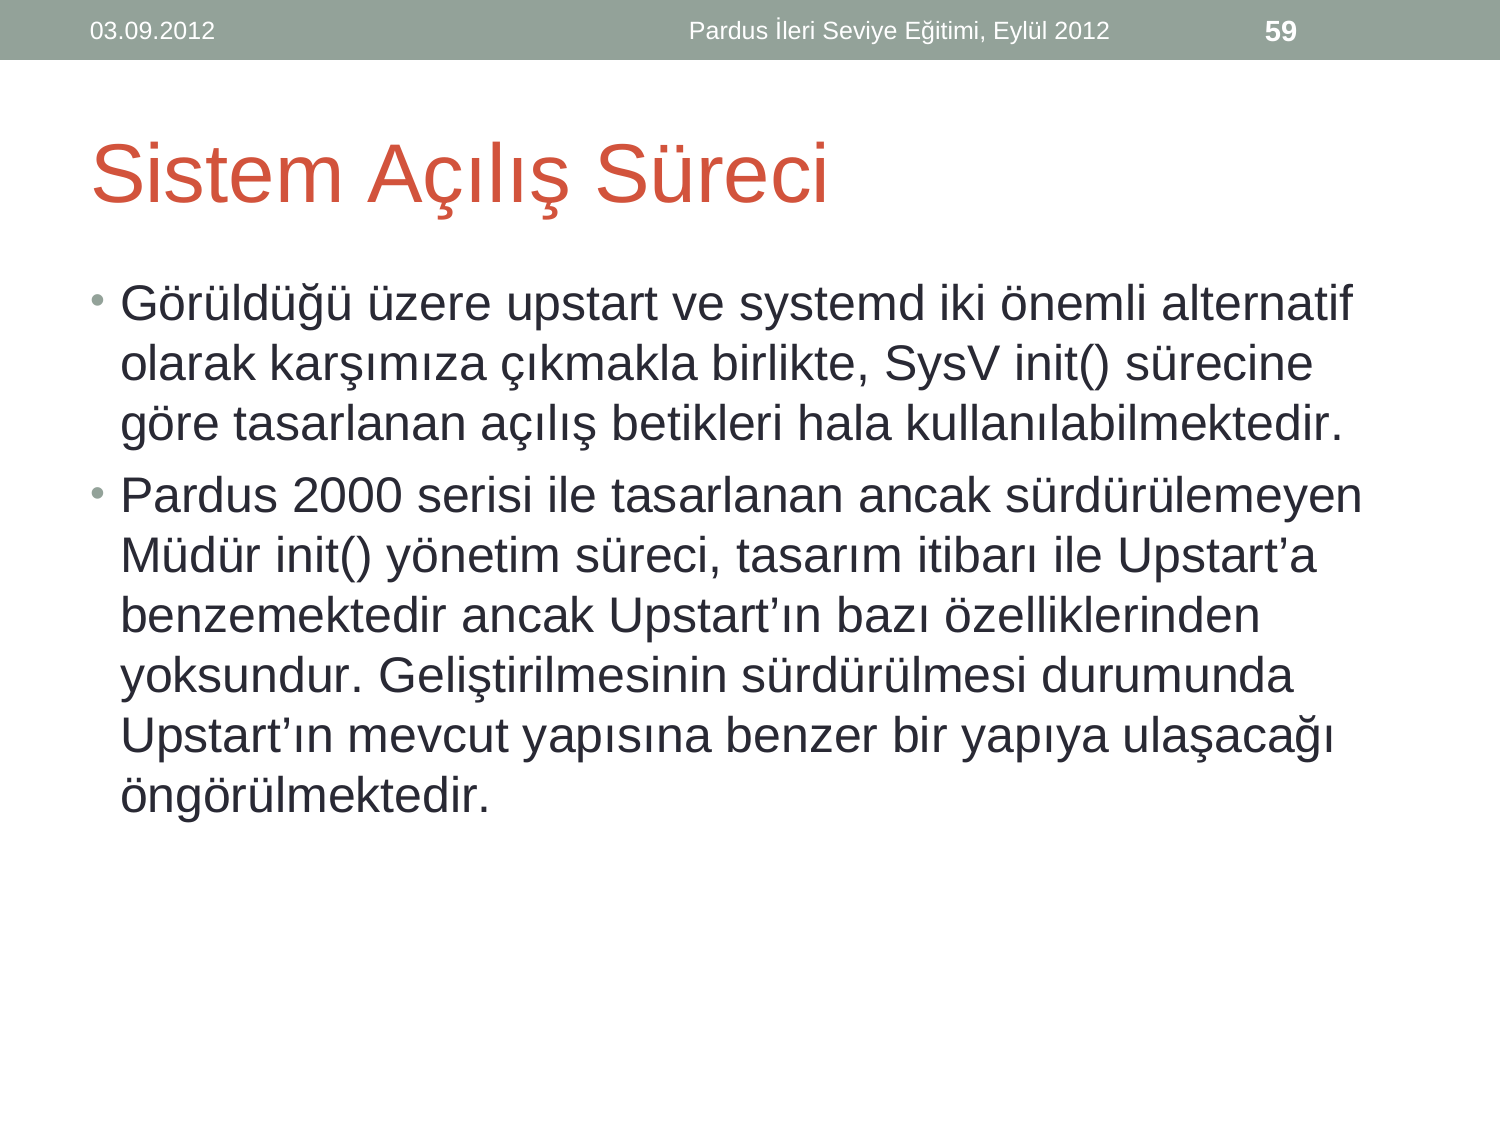

03.09.2012
Pardus İleri Seviye Eğitimi, Eylül 2012
# Sistem Açılış Süreci
Görüldüğü üzere upstart ve systemd iki önemli alternatif olarak karşımıza çıkmakla birlikte, SysV init() sürecine göre tasarlanan açılış betikleri hala kullanılabilmektedir.
Pardus 2000 serisi ile tasarlanan ancak sürdürülemeyen Müdür init() yönetim süreci, tasarım itibarı ile Upstart’a benzemektedir ancak Upstart’ın bazı özelliklerinden yoksundur. Geliştirilmesinin sürdürülmesi durumunda Upstart’ın mevcut yapısına benzer bir yapıya ulaşacağı öngörülmektedir.